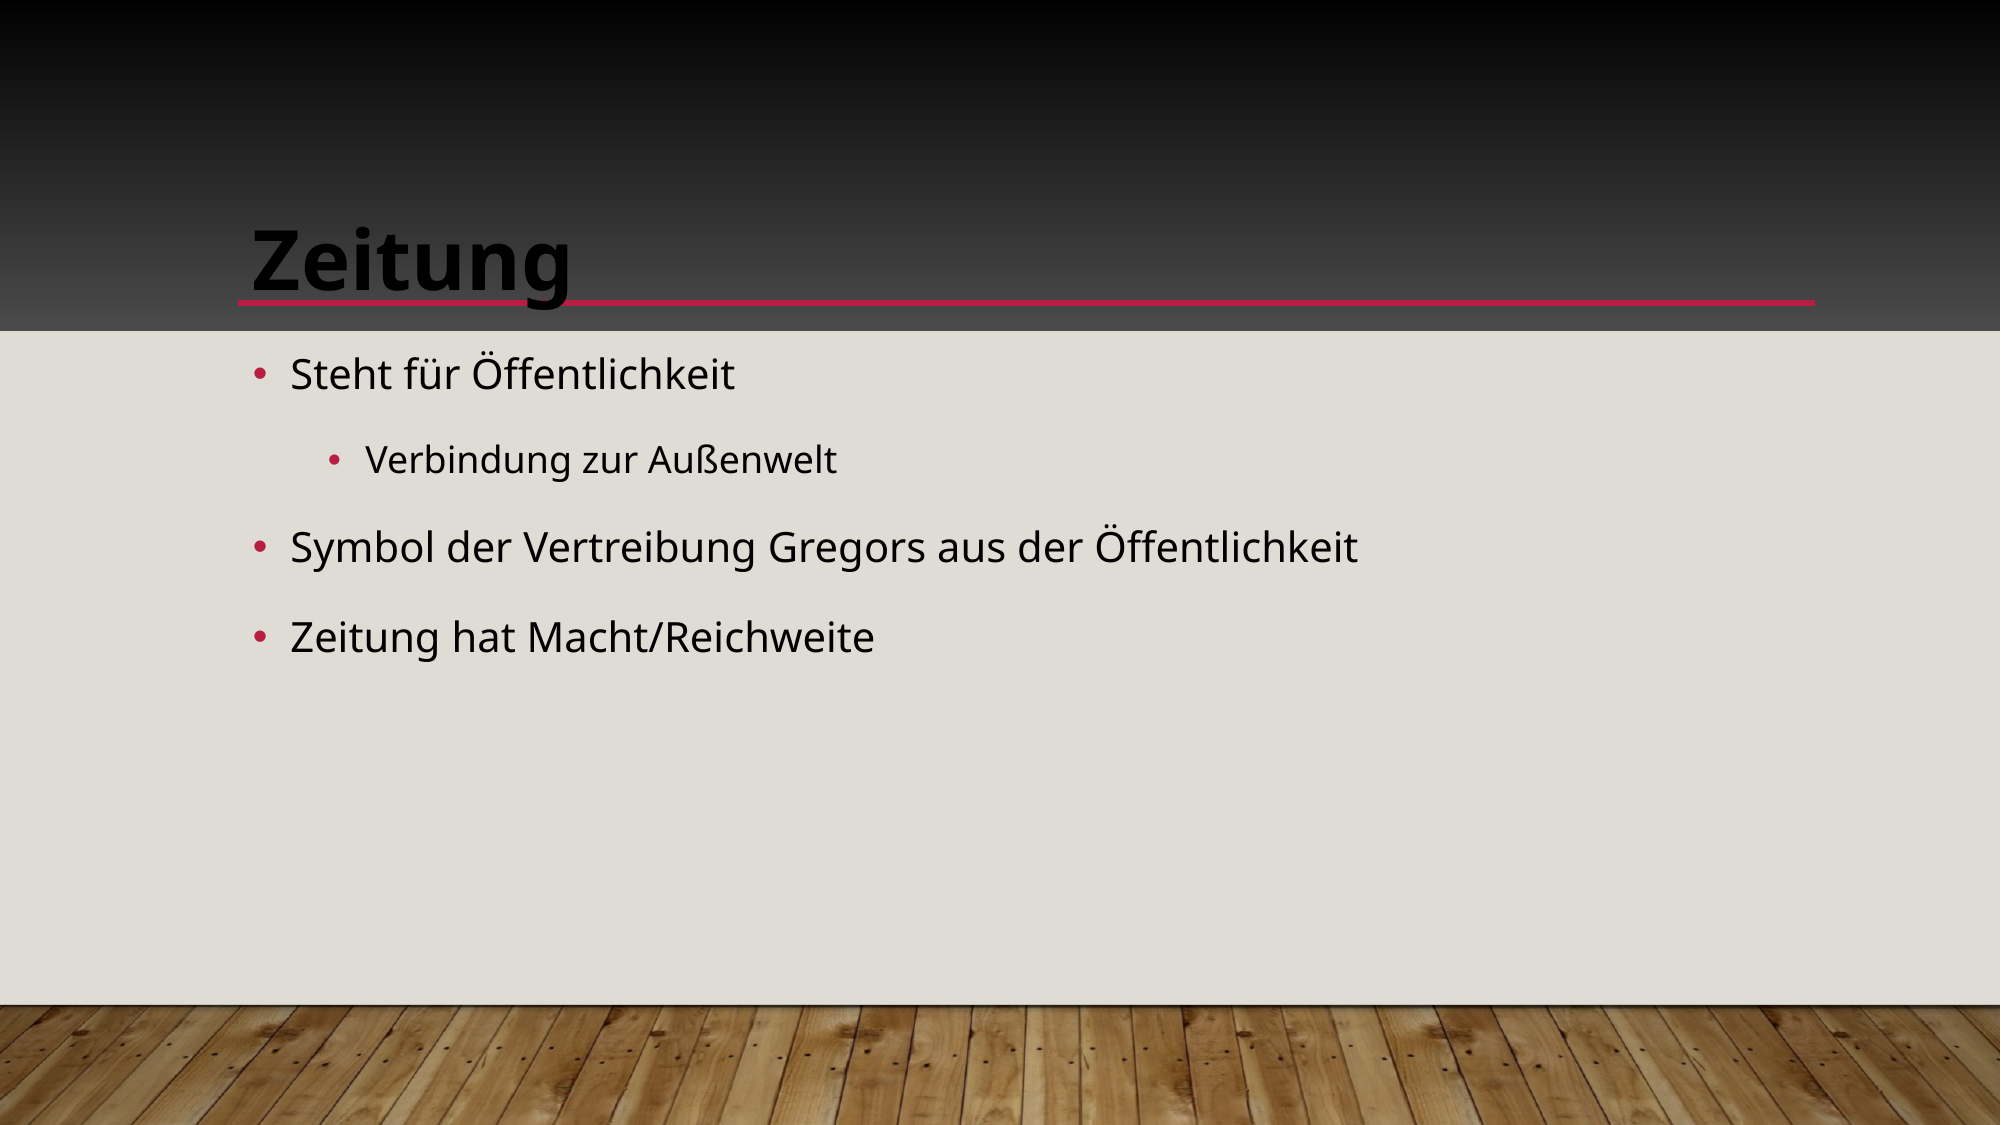

# Zeitung
Steht für Öffentlichkeit
Verbindung zur Außenwelt
Symbol der Vertreibung Gregors aus der Öffentlichkeit
Zeitung hat Macht/Reichweite